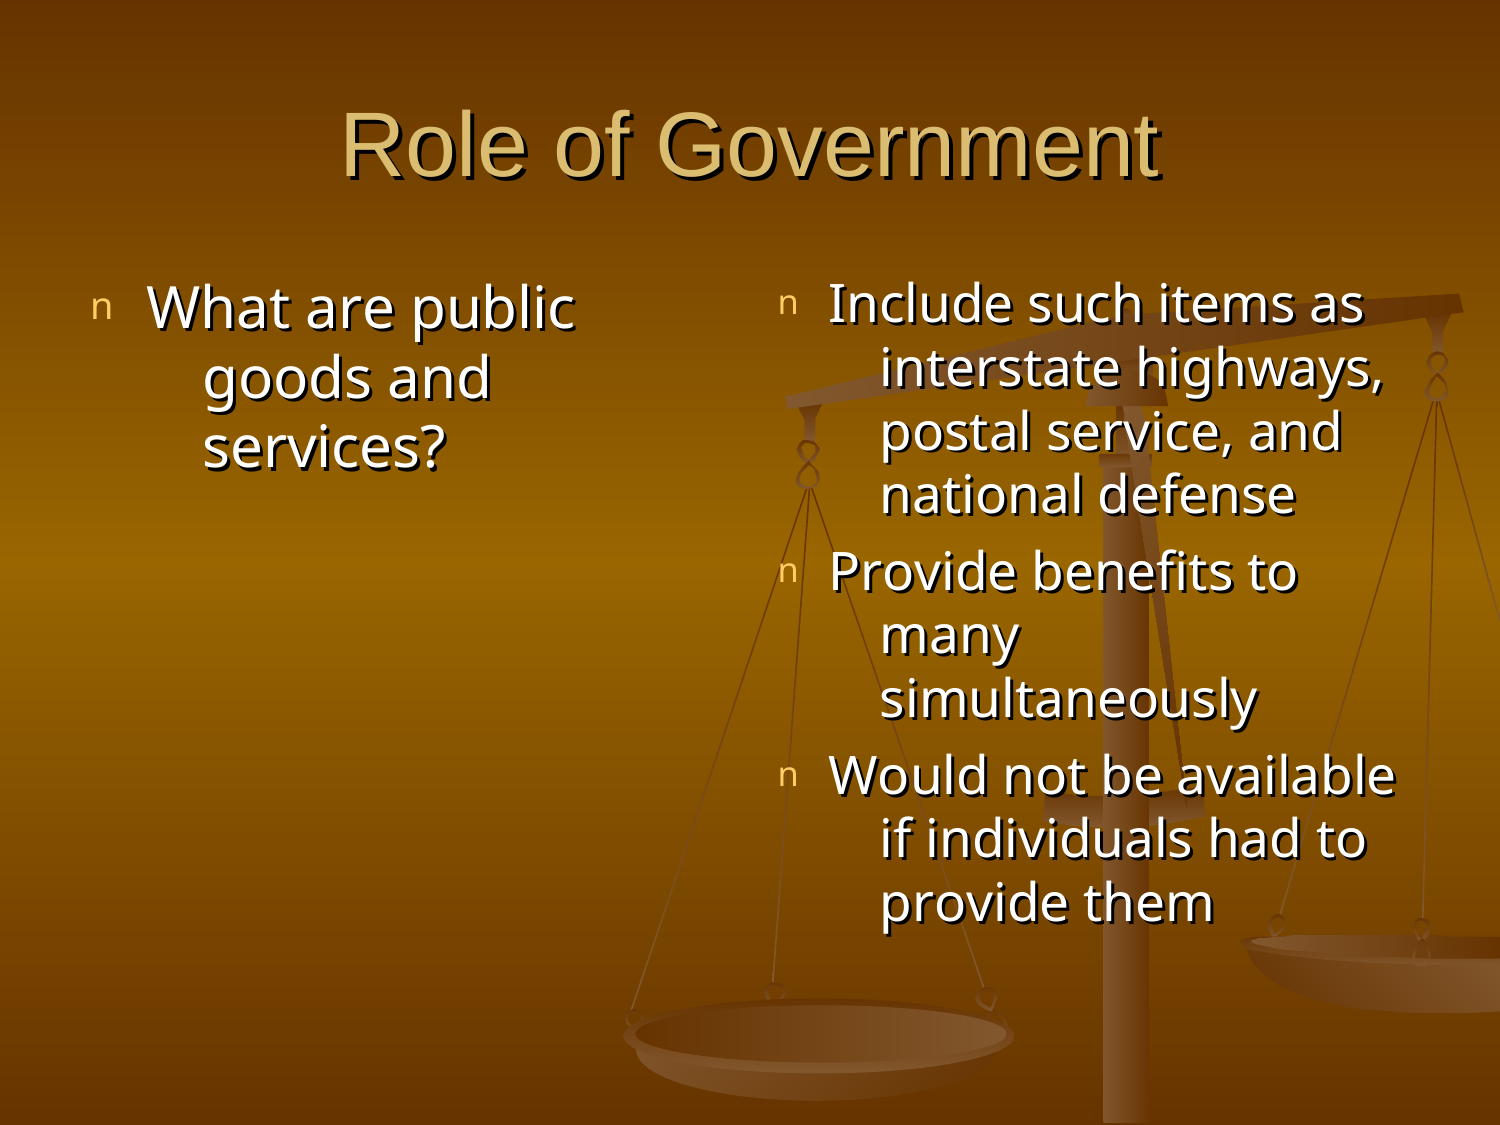

# Role of Government
What are public goods and services?
Include such items as interstate highways, postal service, and national defense
Provide benefits to many simultaneously
Would not be available if individuals had to provide them